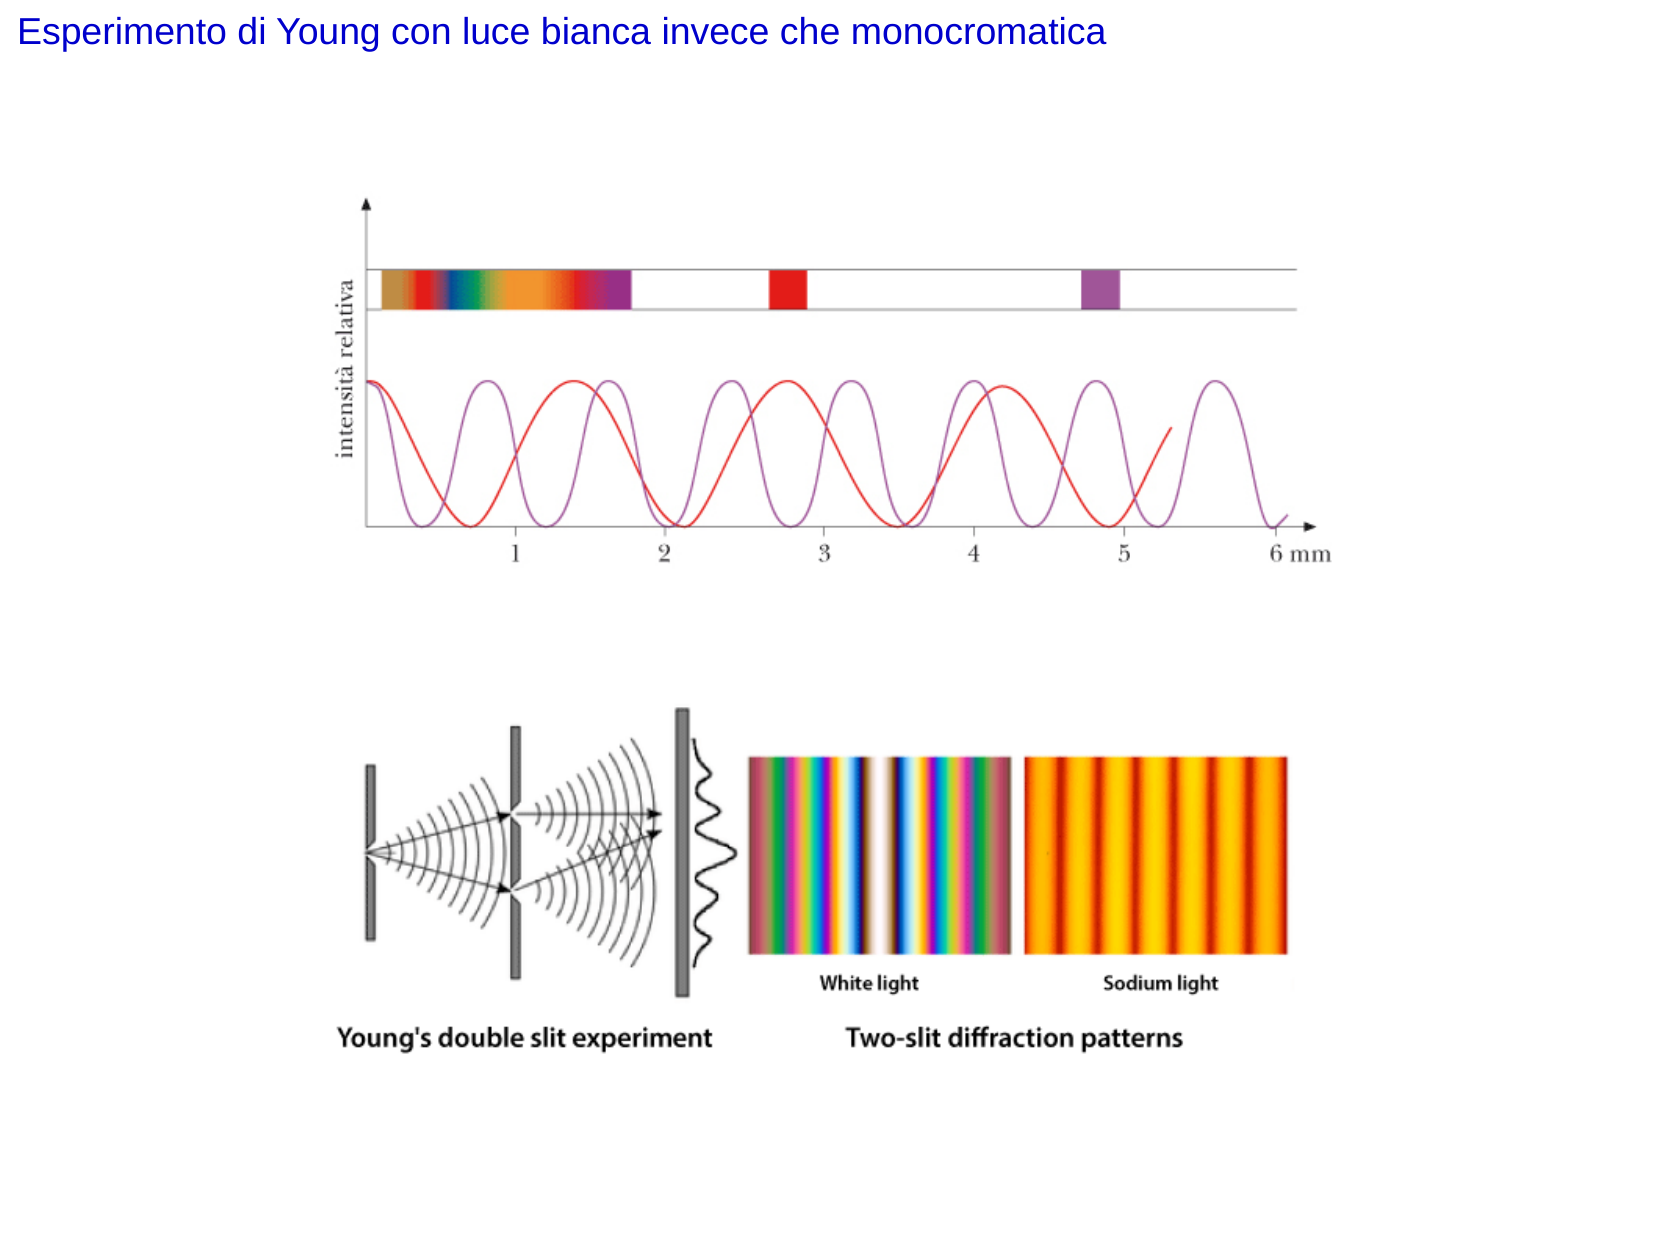

Esperimento di Young con luce bianca invece che monocromatica